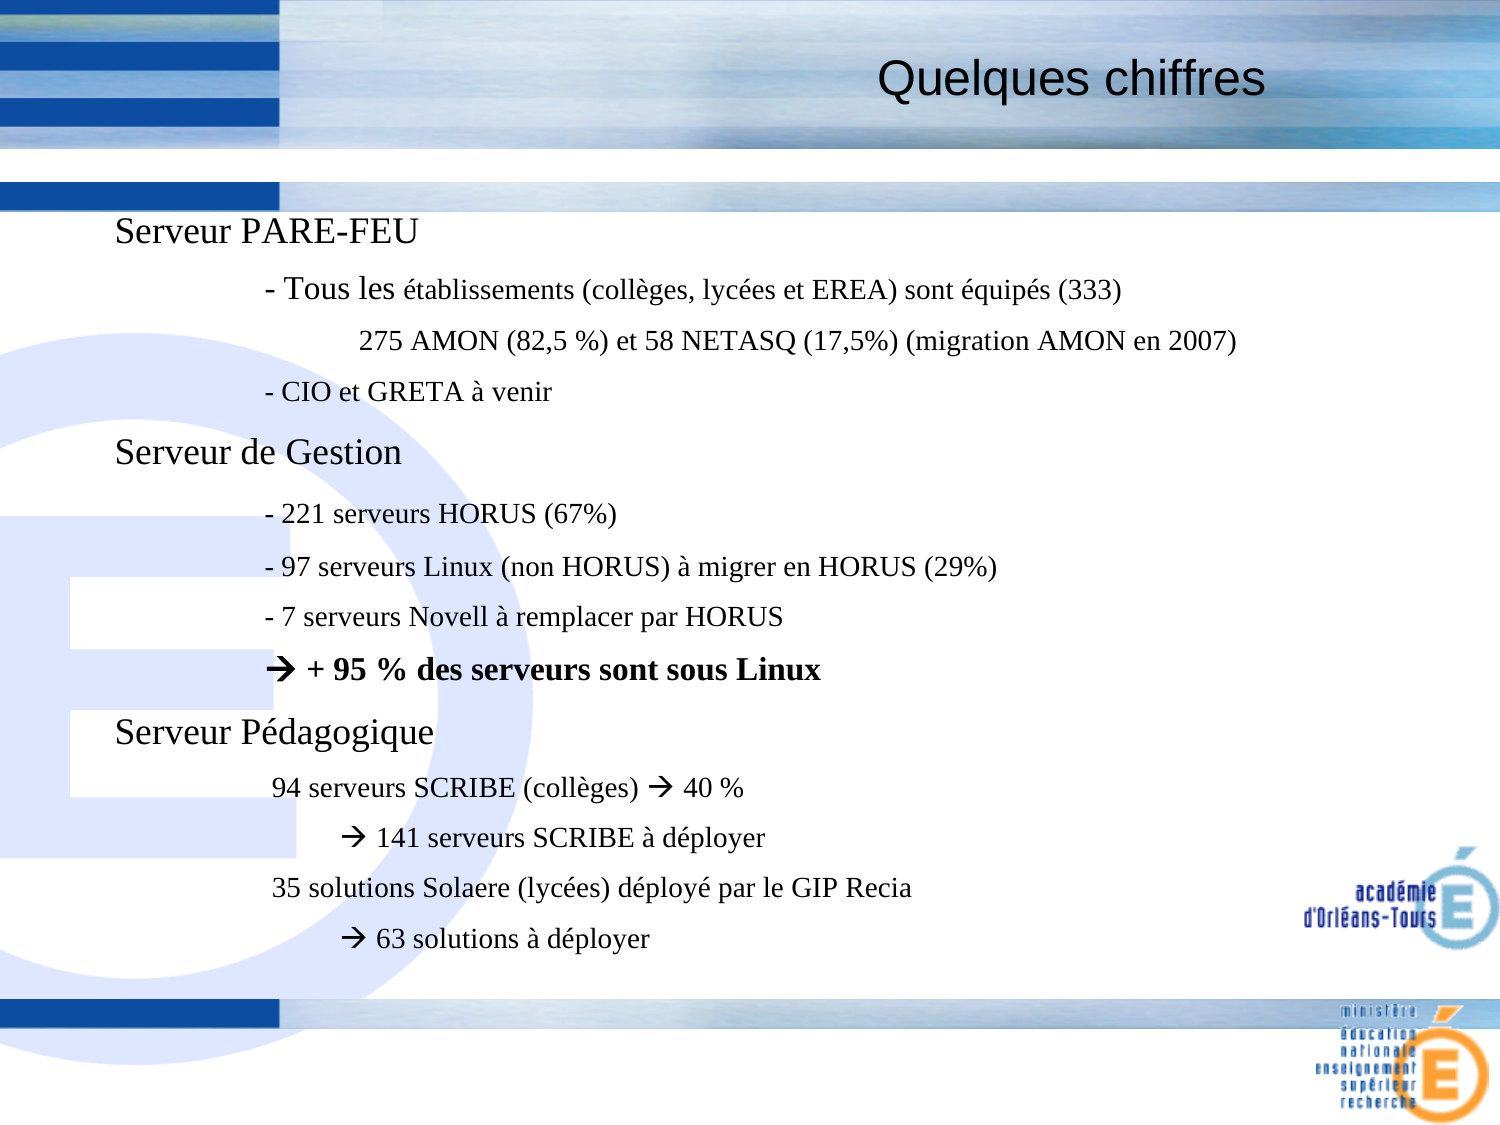

Quelques chiffres
Serveur PARE-FEU
	- Tous les établissements (collèges, lycées et EREA) sont équipés (333)
	 275 AMON (82,5 %) et 58 NETASQ (17,5%) (migration AMON en 2007)
	- CIO et GRETA à venir
Serveur de Gestion
	- 221 serveurs HORUS (67%)
	- 97 serveurs Linux (non HORUS) à migrer en HORUS (29%)
	- 7 serveurs Novell à remplacer par HORUS
	 + 95 % des serveurs sont sous Linux
Serveur Pédagogique
 94 serveurs SCRIBE (collèges)  40 %
 141 serveurs SCRIBE à déployer
 35 solutions Solaere (lycées) déployé par le GIP Recia
 63 solutions à déployer